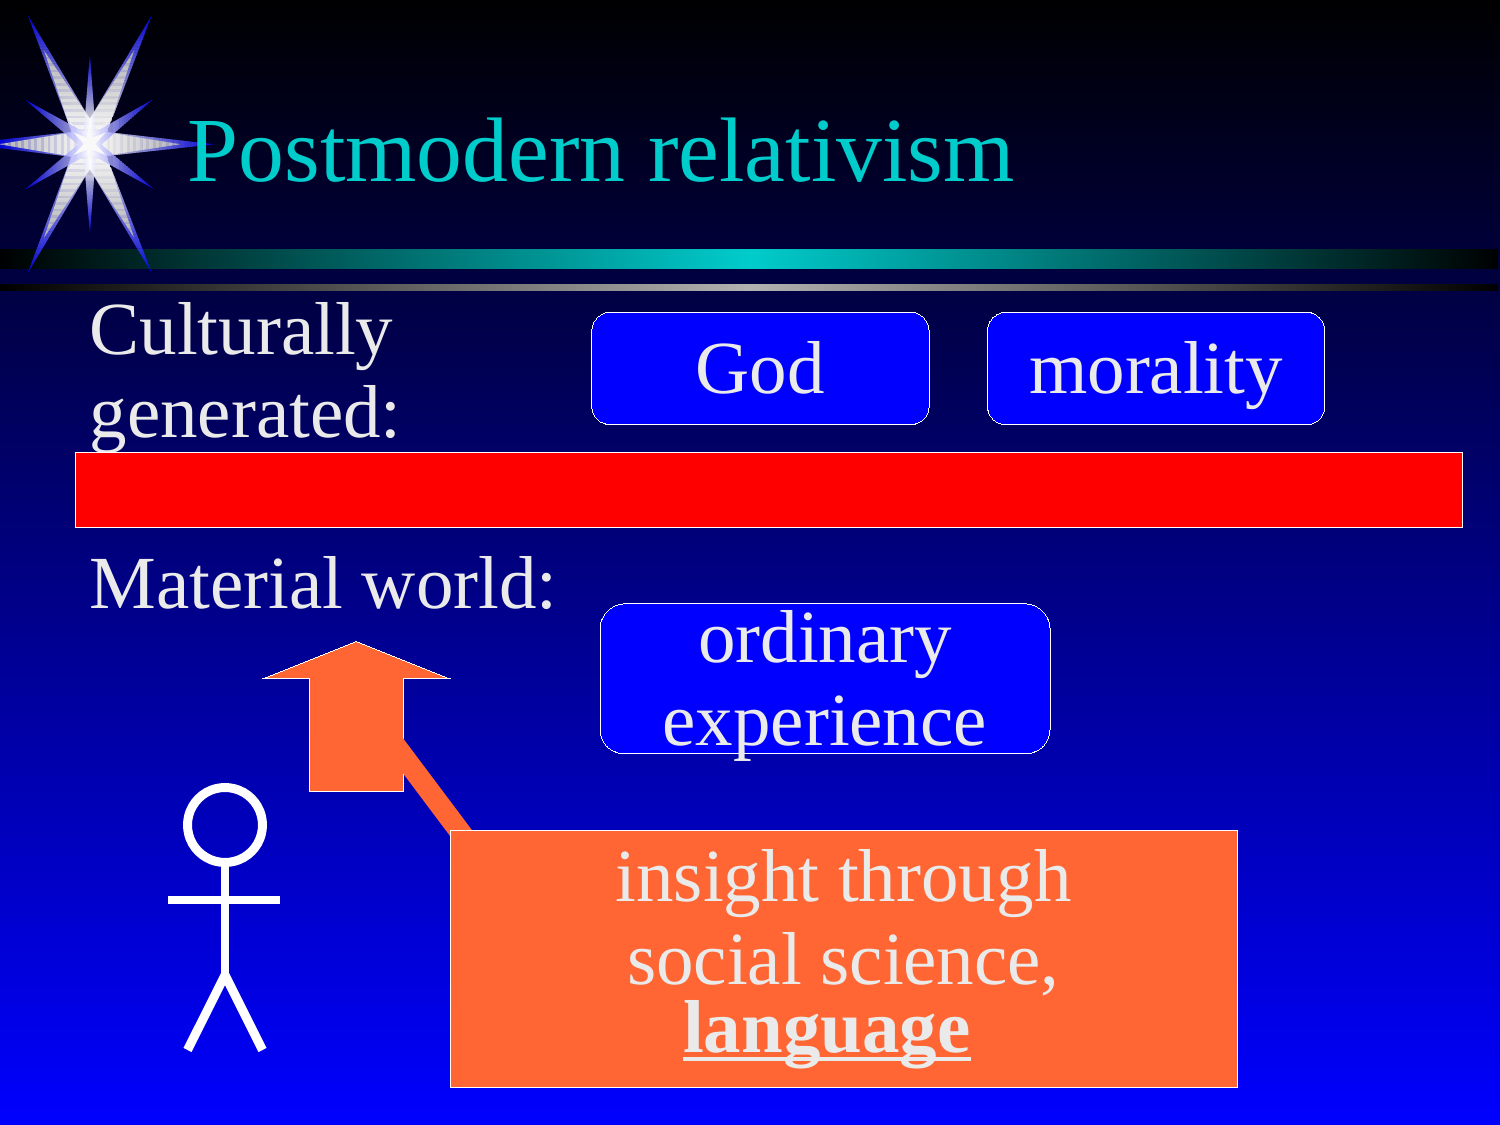

# Postmodern relativism
Culturally
generated:
God
morality
Material world:
ordinary
experience
insight through
social science,
language